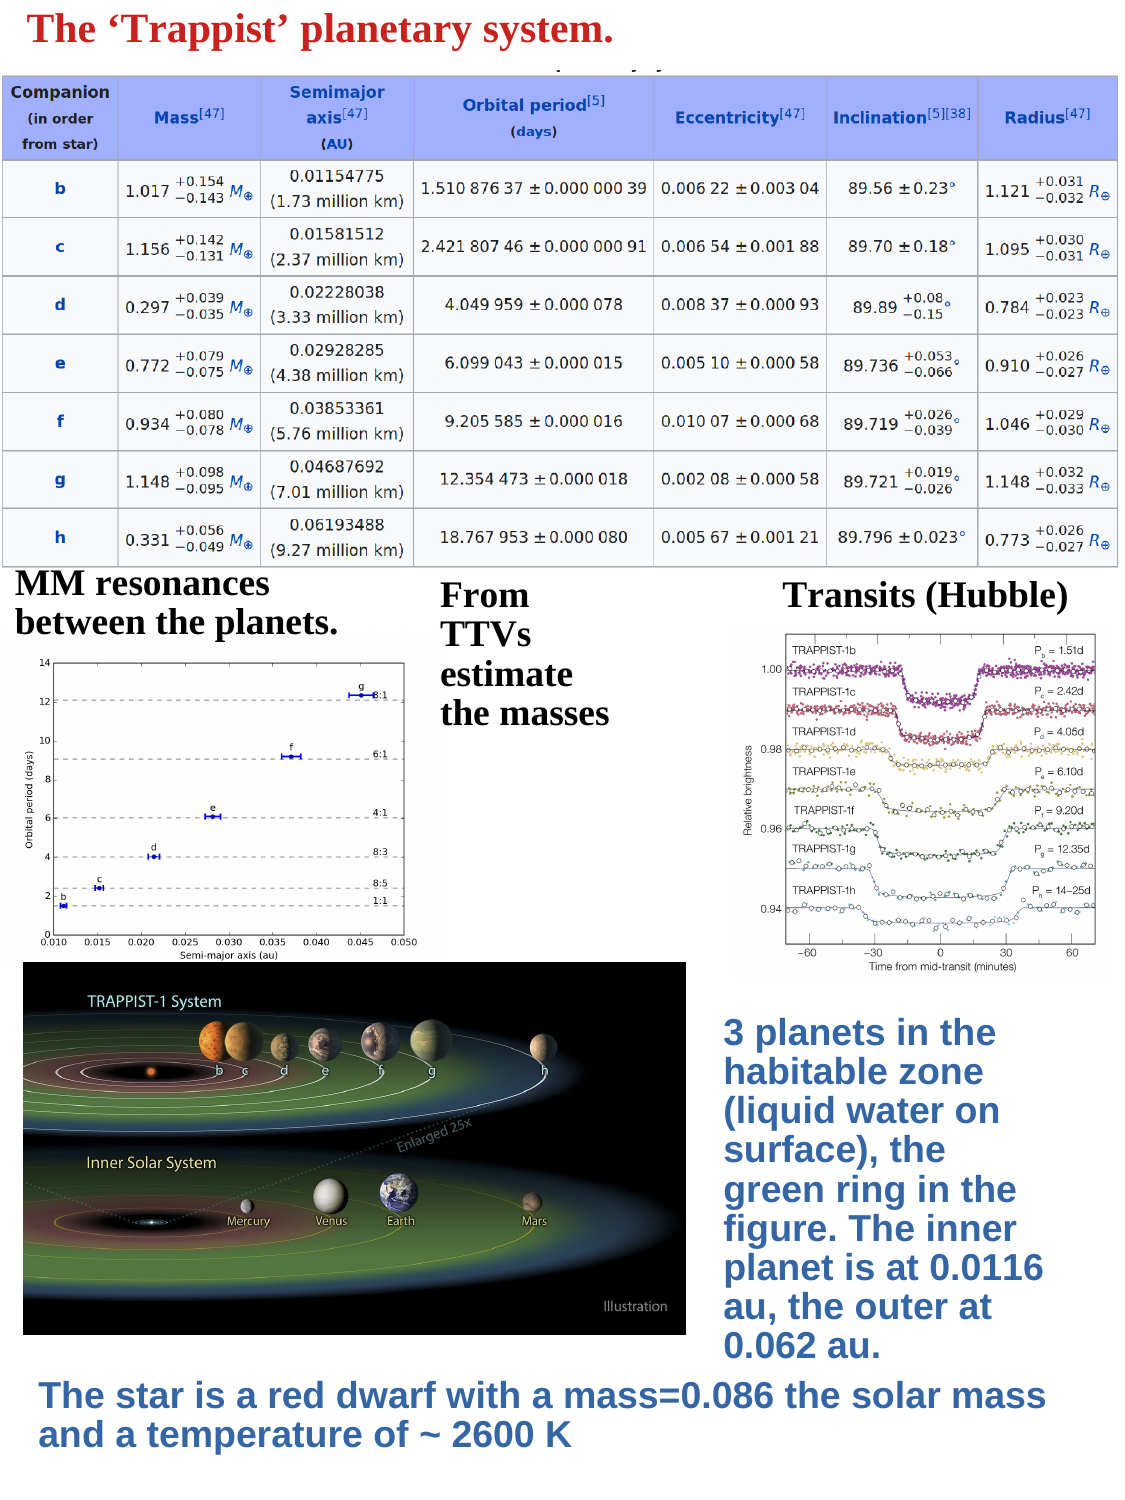

The ‘Trappist’ planetary system.
MM resonances between the planets.
Transits (Hubble)
From TTVs estimate the masses
3 planets in the habitable zone (liquid water on surface), the green ring in the figure. The inner planet is at 0.0116 au, the outer at 0.062 au.
The star is a red dwarf with a mass=0.086 the solar mass and a temperature of ~ 2600 K